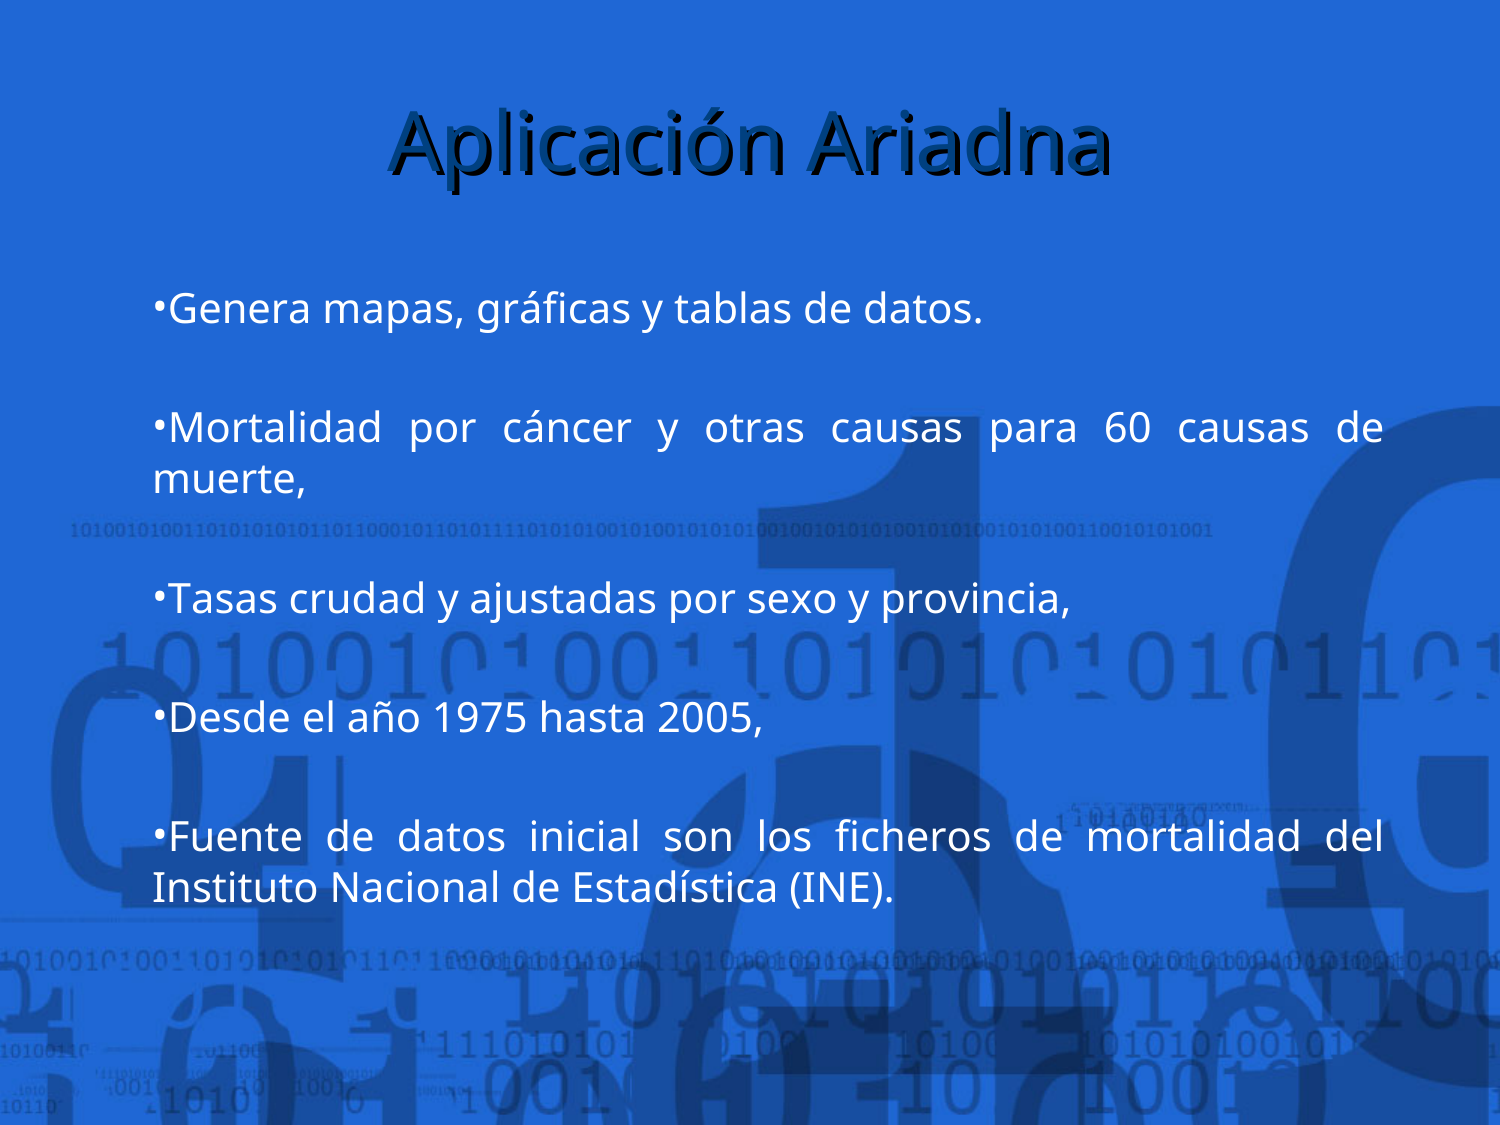

# Aplicación Ariadna
Genera mapas, gráficas y tablas de datos.
Mortalidad por cáncer y otras causas para 60 causas de muerte,
Tasas crudad y ajustadas por sexo y provincia,
Desde el año 1975 hasta 2005,
Fuente de datos inicial son los ficheros de mortalidad del Instituto Nacional de Estadística (INE).